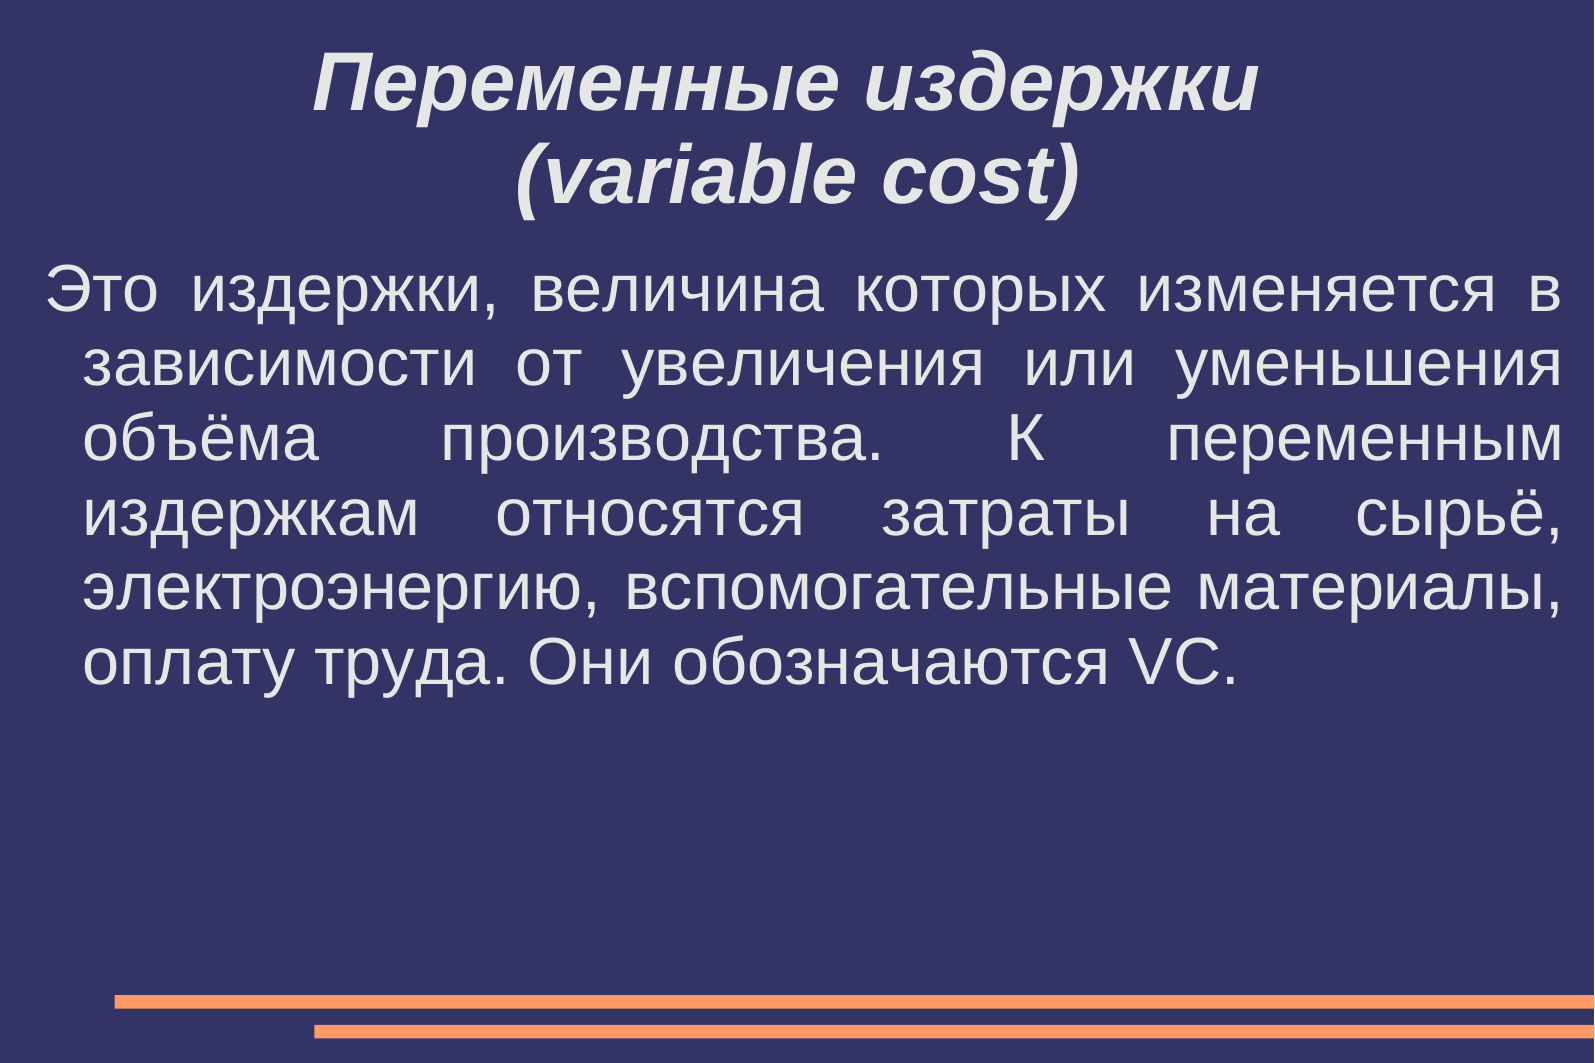

# Переменные издержки (variable cost)
Это издержки, величина которых изменяется в зависимости от увеличения или уменьшения объёма производства. К переменным издержкам относятся затраты на сырьё, электроэнергию, вспомогательные материалы, оплату труда. Они обозначаются VC.